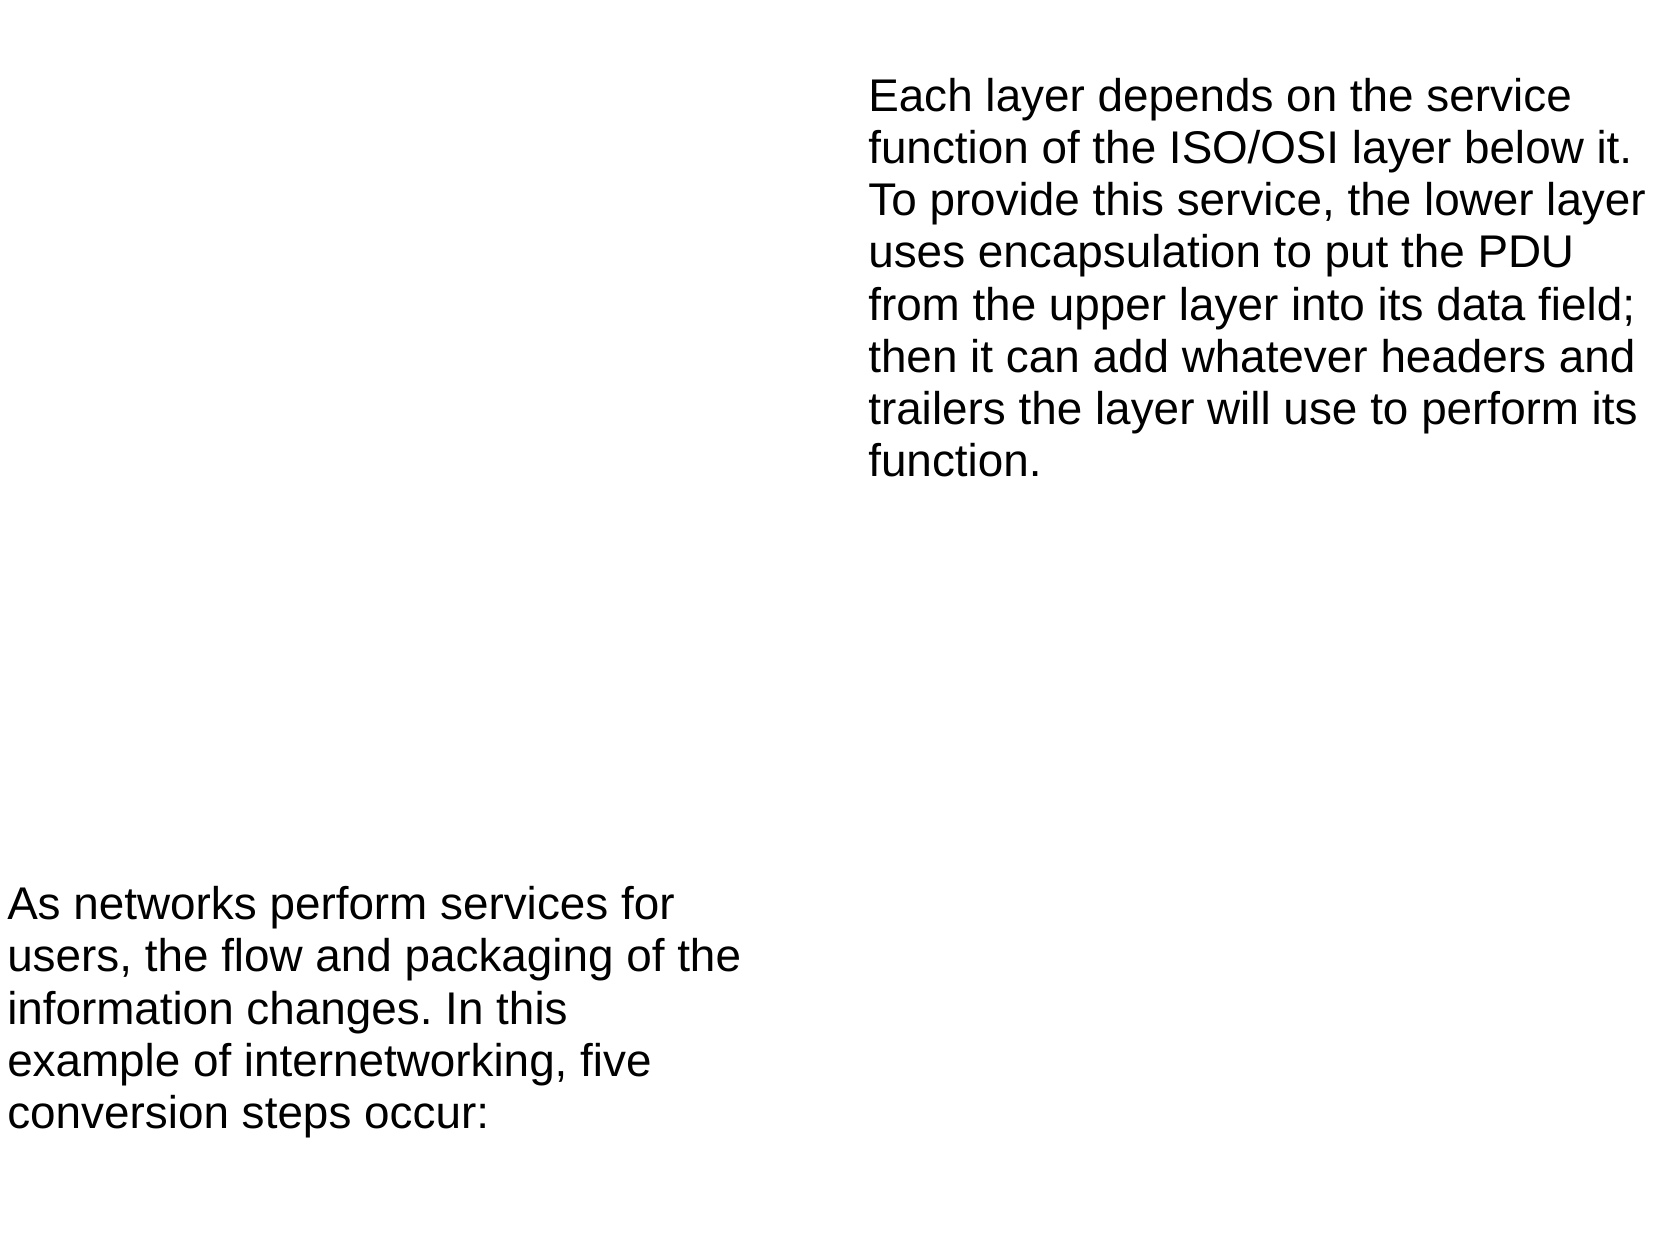

Each layer depends on the service function of the ISO/OSI layer below it. To provide this service, the lower layer uses encapsulation to put the PDU from the upper layer into its data field; then it can add whatever headers and trailers the layer will use to perform its function.
As networks perform services for users, the flow and packaging of the information changes. In this example of internetworking, five conversion steps occur: